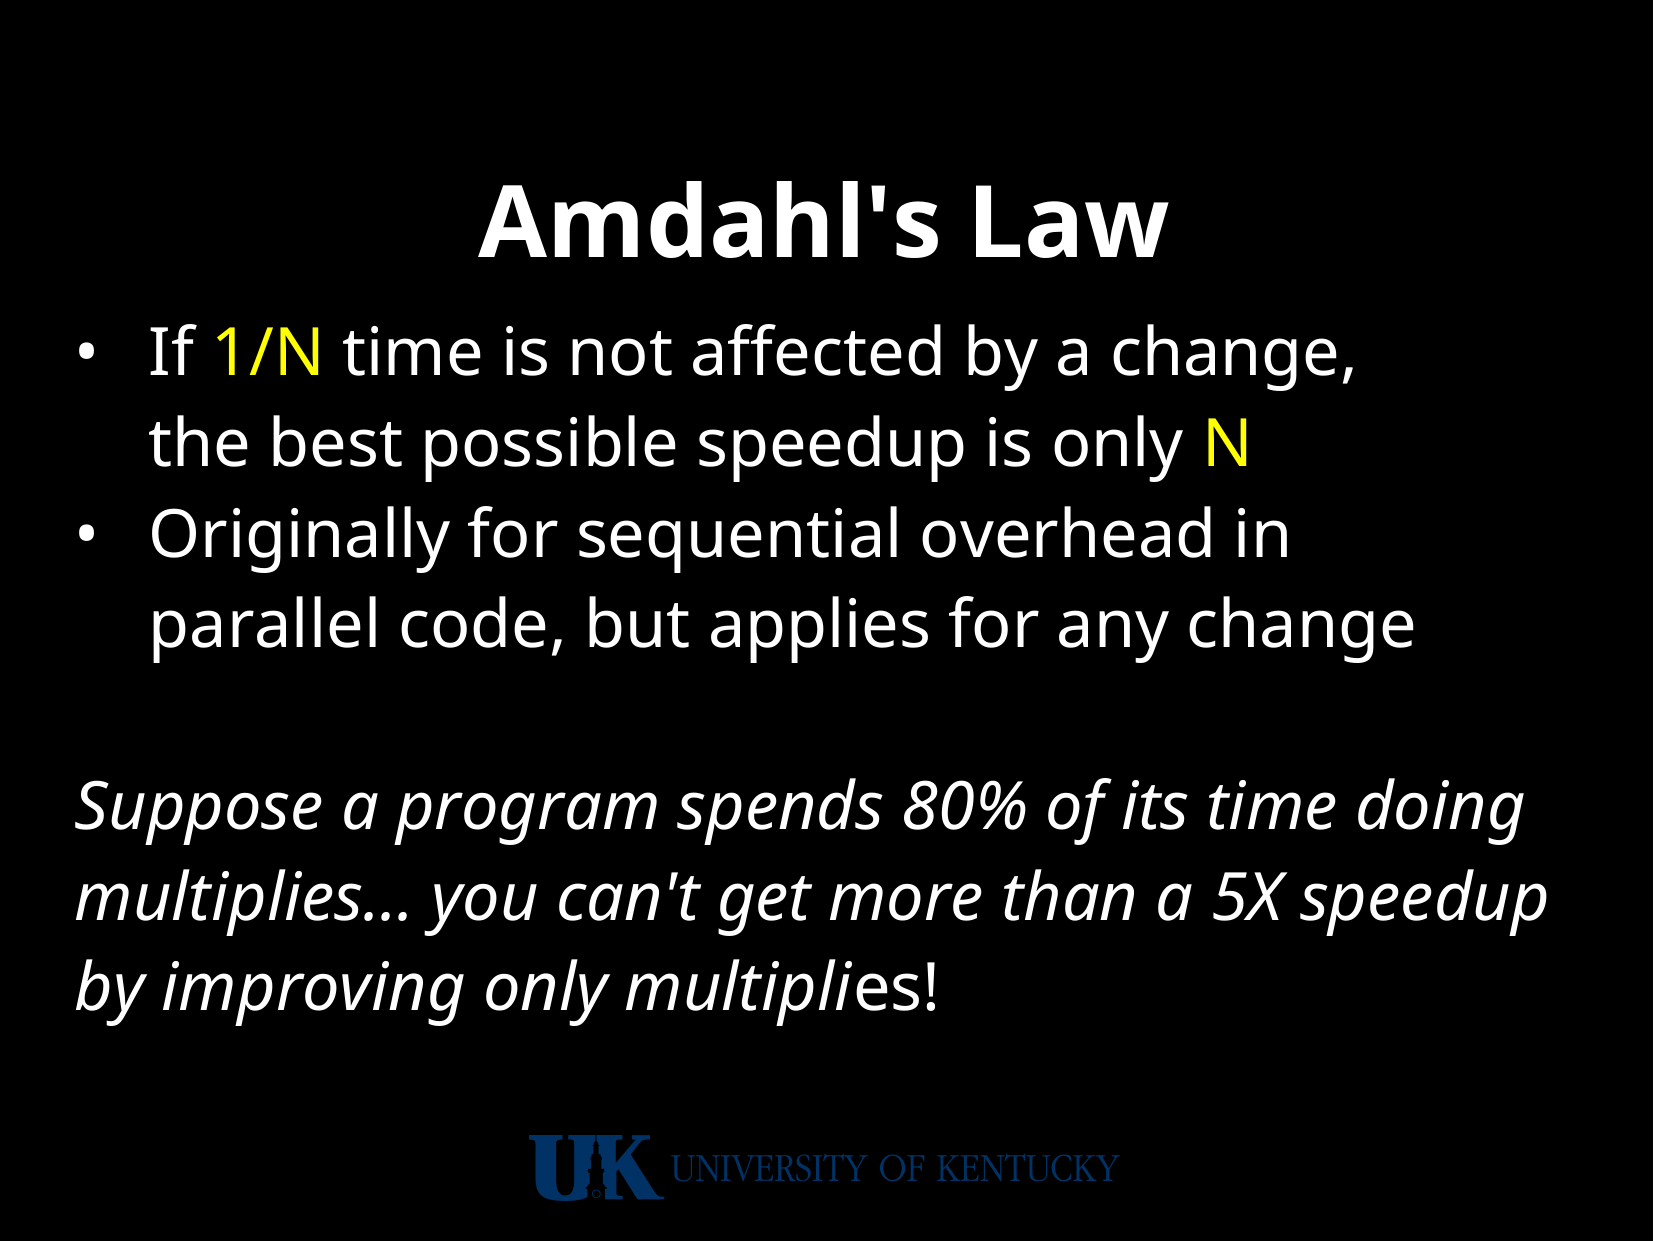

# Amdahl's Law
•	If 1/N time is not affected by a change,
	the best possible speedup is only N
•	Originally for sequential overhead in
	parallel code, but applies for any change
Suppose a program spends 80% of its time doing multiplies... you can't get more than a 5X speedup by improving only multiplies!